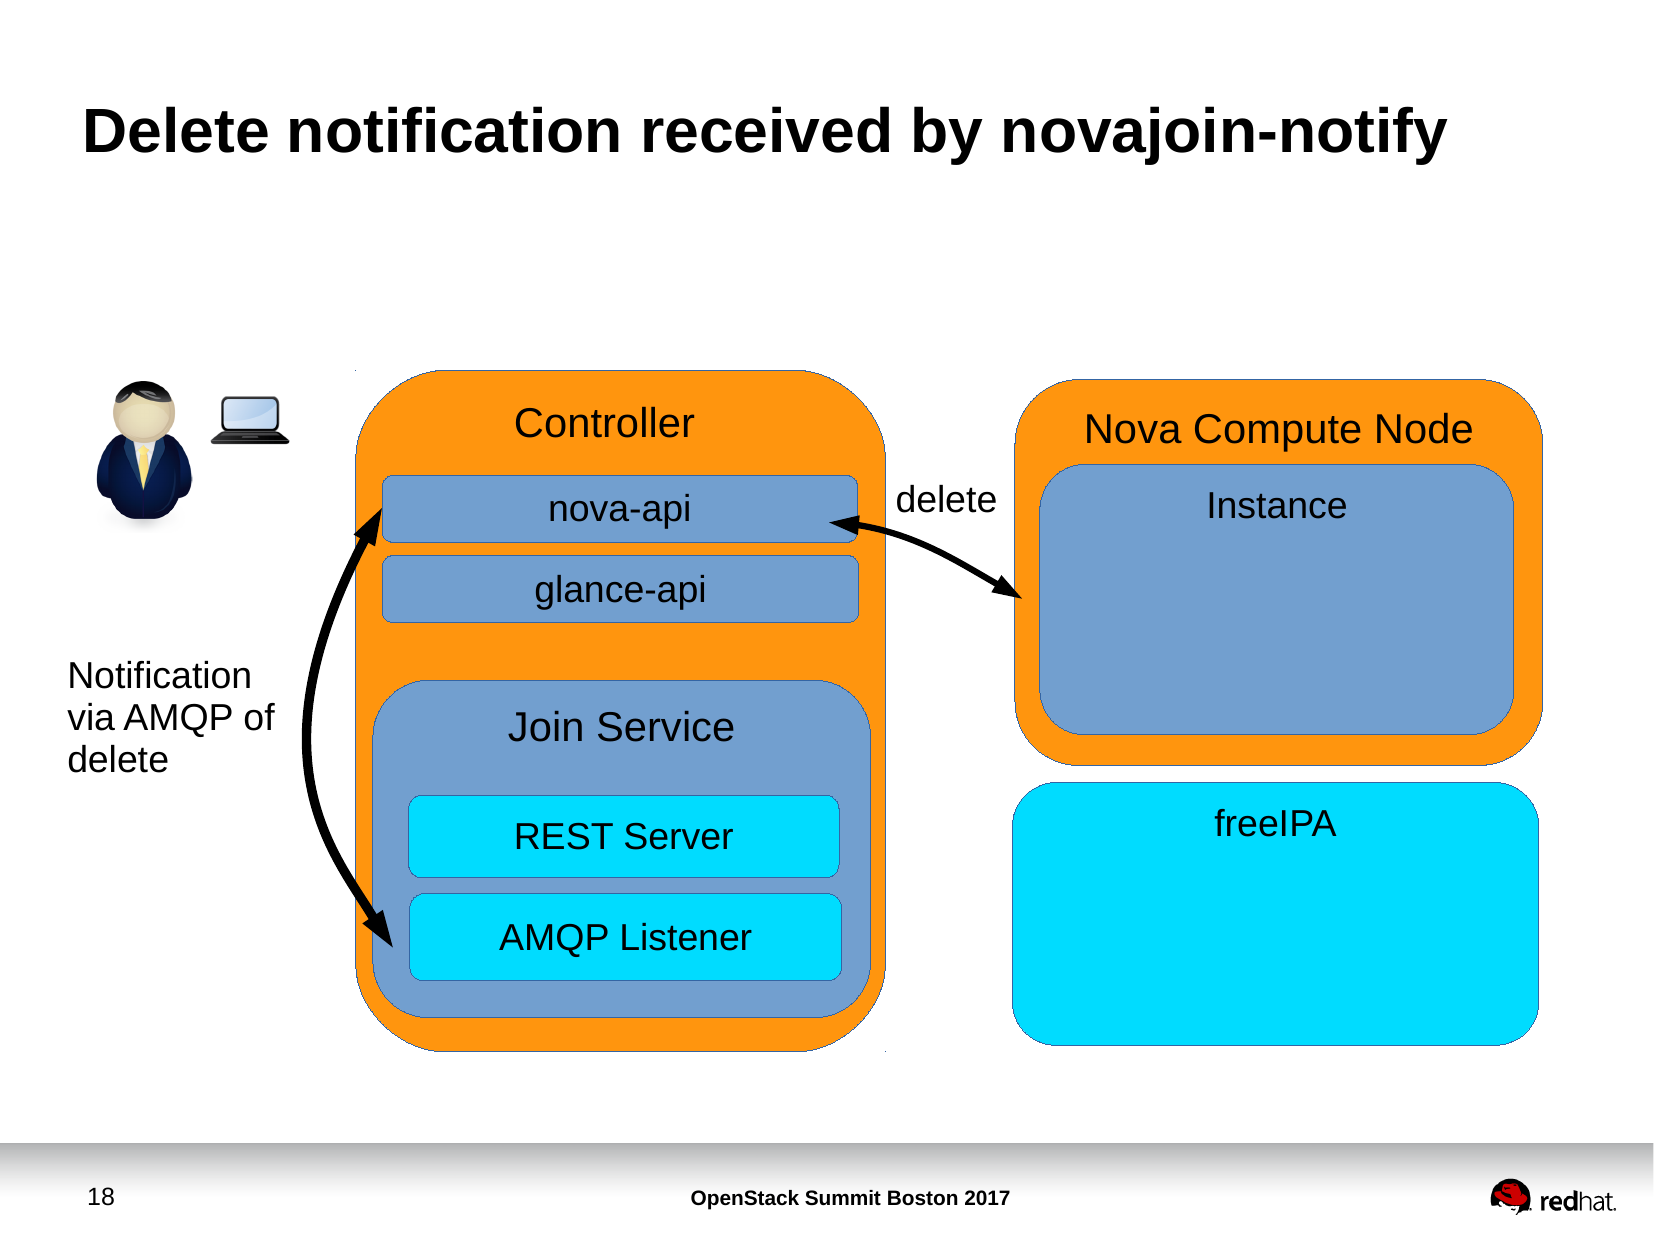

# Delete notification received by novajoin-notify
Controller
Nova Compute Node
Instance
delete
nova-api
glance-api
Notification via AMQP of delete
Join Service
freeIPA
REST Server
AMQP Listener